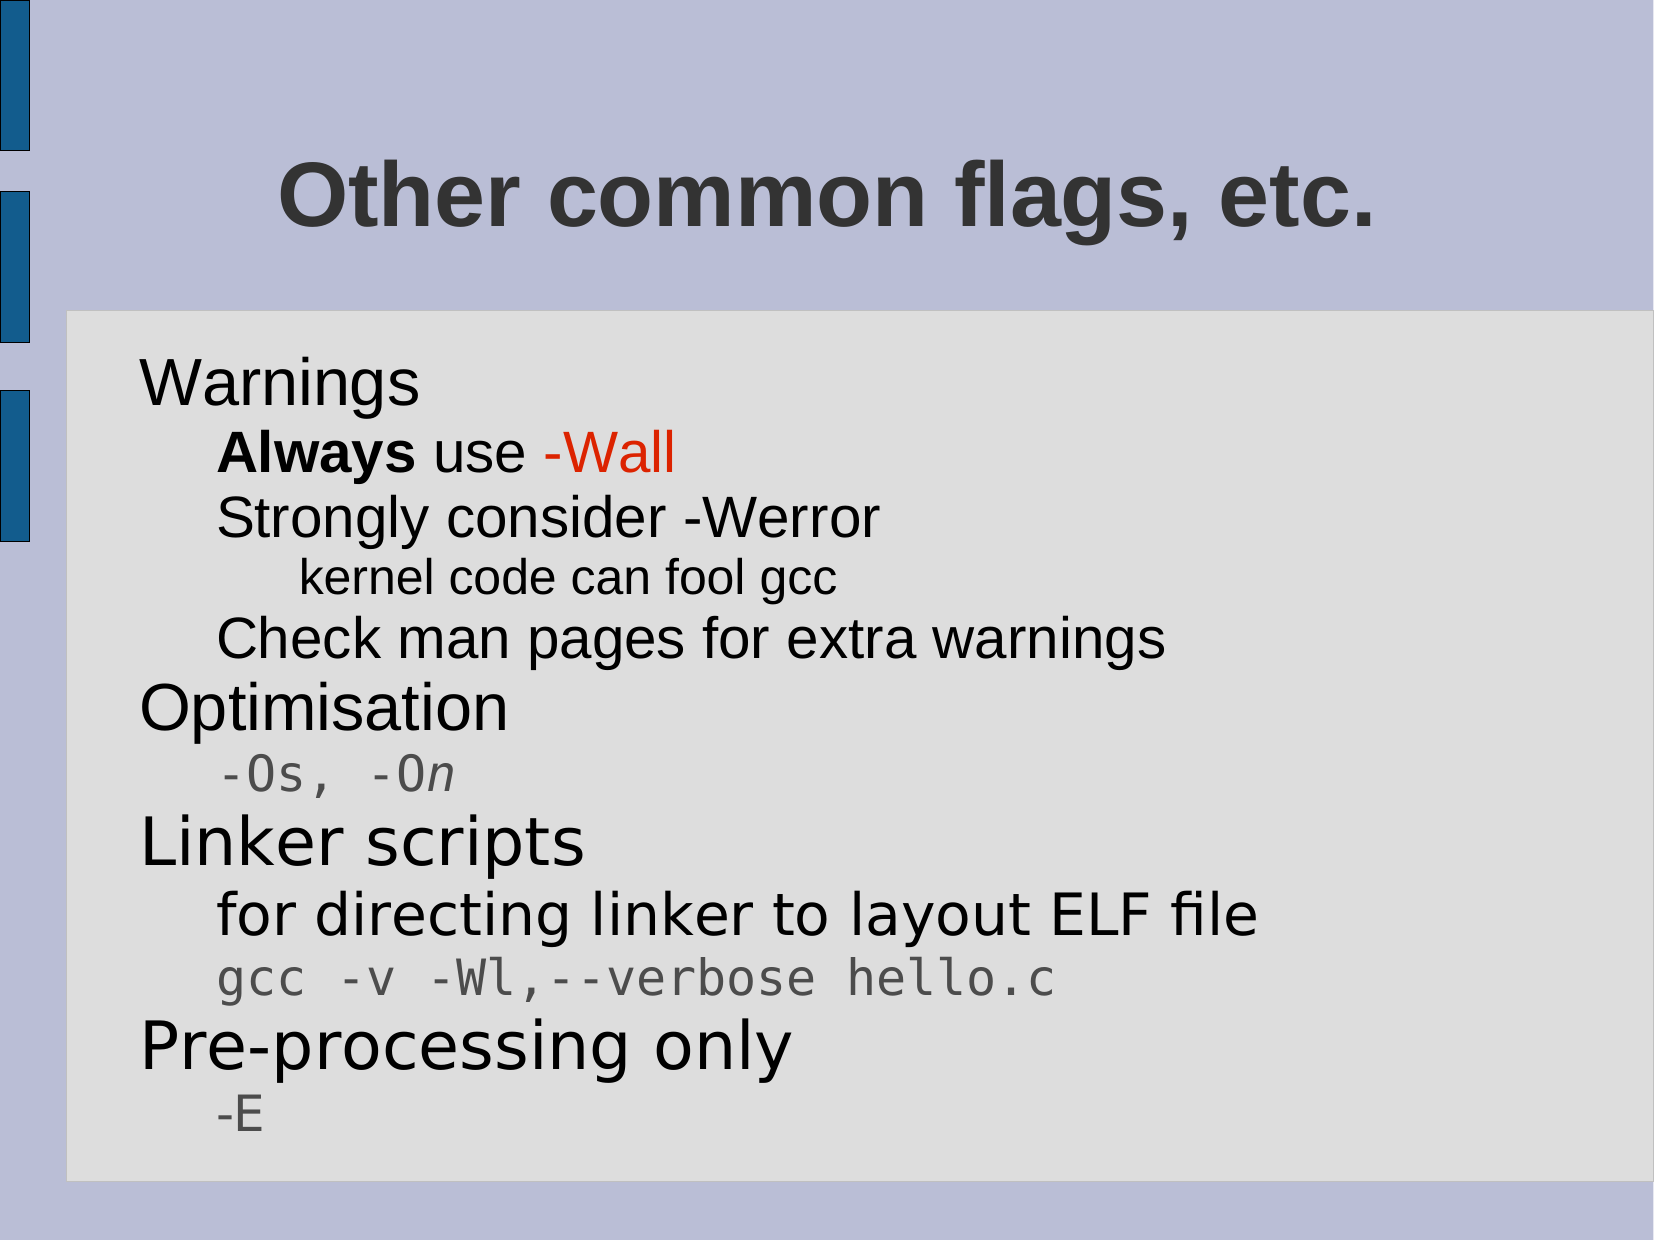

# Other common flags, etc.
Warnings
Always use -Wall
Strongly consider -Werror
kernel code can fool gcc
Check man pages for extra warnings
Optimisation
-Os, -On
Linker scripts
for directing linker to layout ELF file
gcc -v -Wl,--verbose hello.c
Pre-processing only
-E